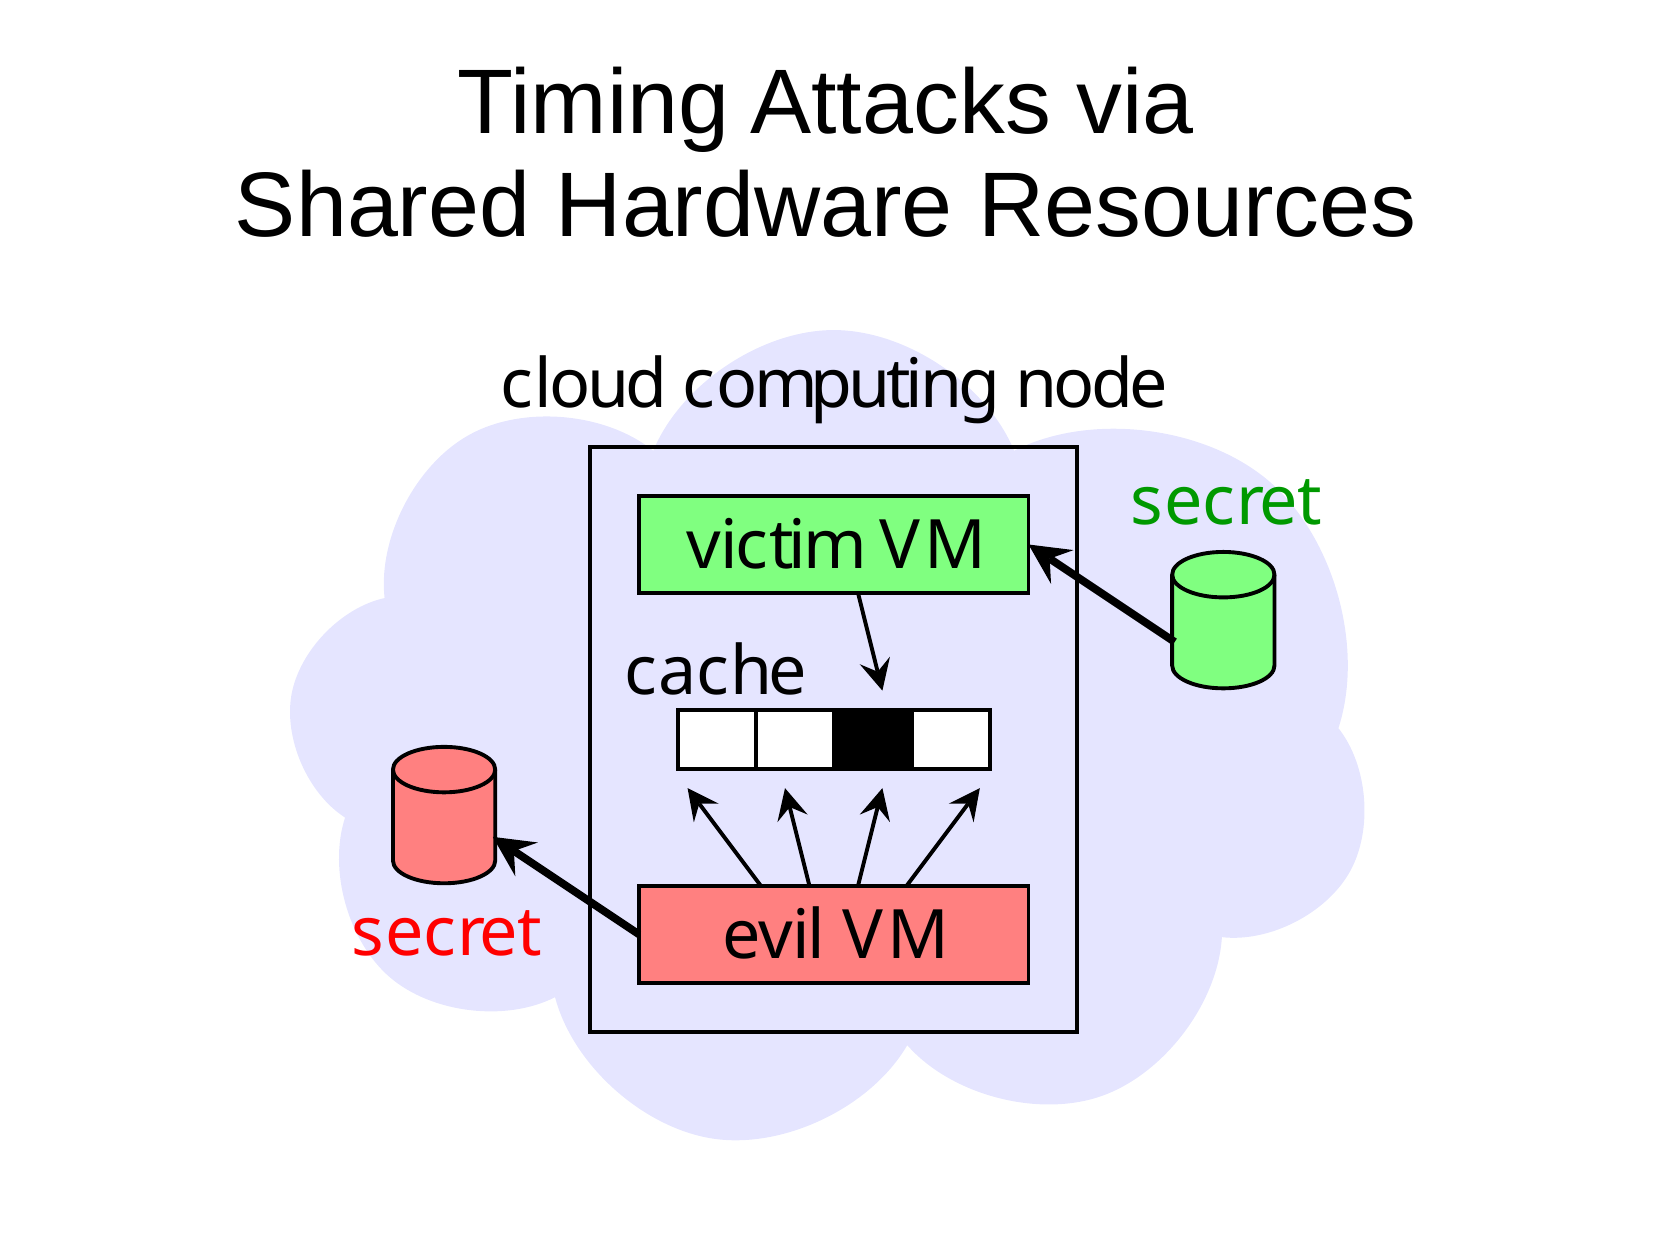

# Timing Attacks via Shared Hardware Resources